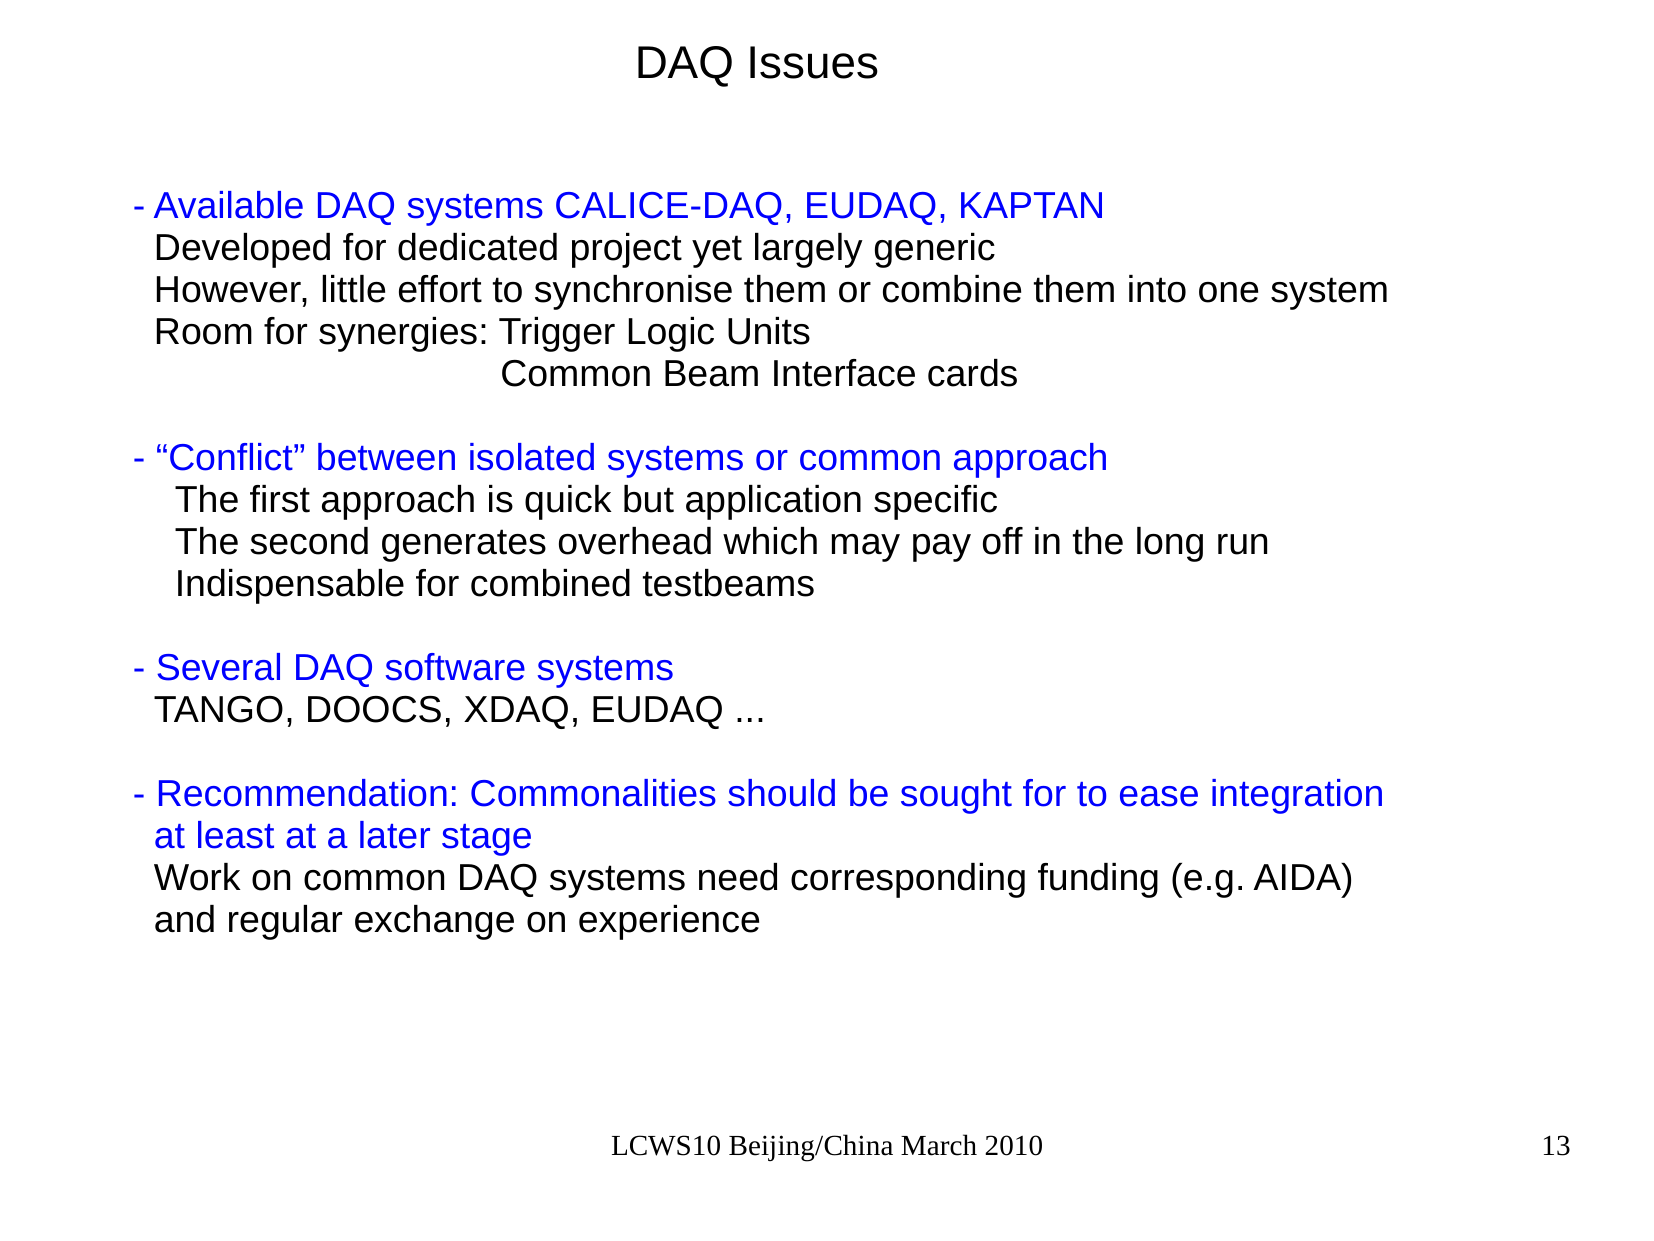

DAQ Issues
- Available DAQ systems CALICE-DAQ, EUDAQ, KAPTAN
 Developed for dedicated project yet largely generic
 However, little effort to synchronise them or combine them into one system
 Room for synergies: Trigger Logic Units
 Common Beam Interface cards
- “Conflict” between isolated systems or common approach
 The first approach is quick but application specific
 The second generates overhead which may pay off in the long run
 Indispensable for combined testbeams
- Several DAQ software systems
 TANGO, DOOCS, XDAQ, EUDAQ ...
- Recommendation: Commonalities should be sought for to ease integration
 at least at a later stage
 Work on common DAQ systems need corresponding funding (e.g. AIDA)
 and regular exchange on experience
LCWS10 Beijing/China March 2010
13